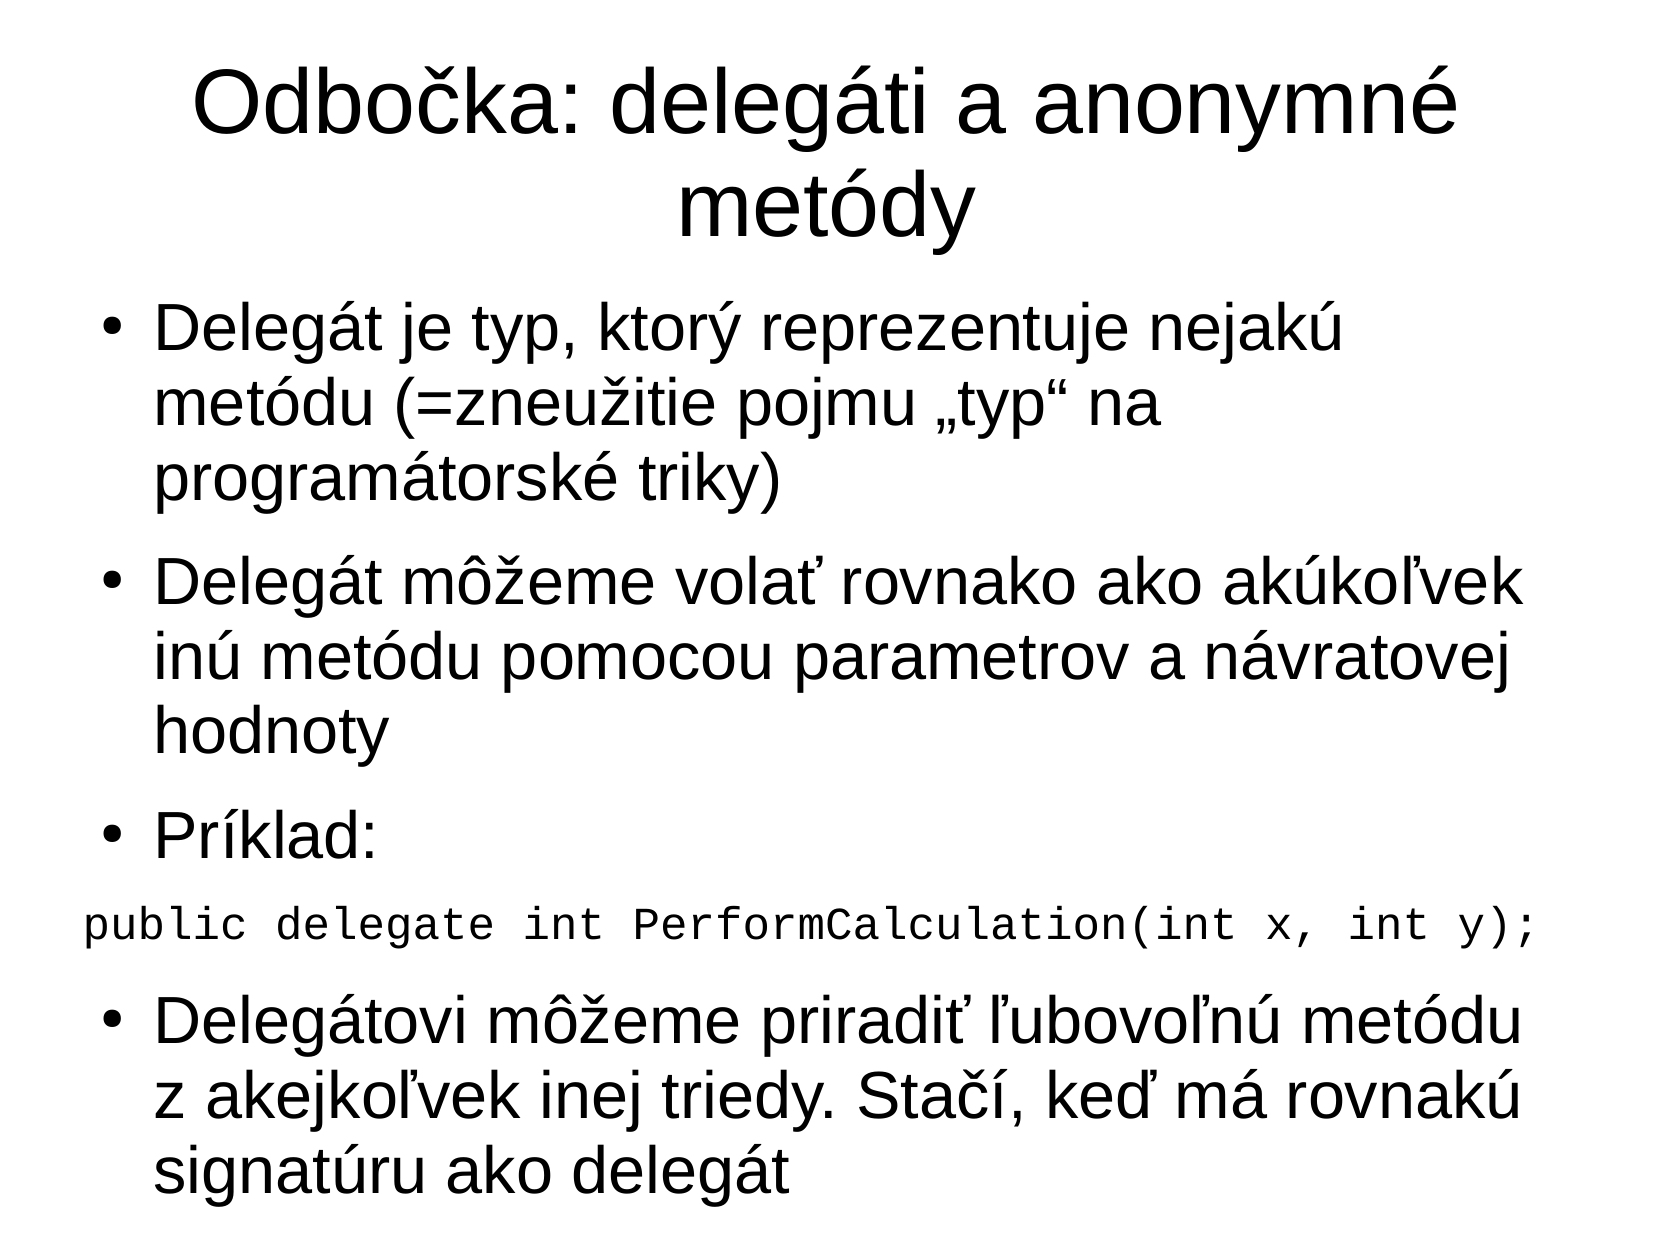

# Odbočka: delegáti a anonymné metódy
Delegát je typ, ktorý reprezentuje nejakú metódu (=zneužitie pojmu „typ“ na programátorské triky)
Delegát môžeme volať rovnako ako akúkoľvek inú metódu pomocou parametrov a návratovej hodnoty
Príklad:
public delegate int PerformCalculation(int x, int y);
Delegátovi môžeme priradiť ľubovoľnú metódu z akejkoľvek inej triedy. Stačí, keď má rovnakú signatúru ako delegát